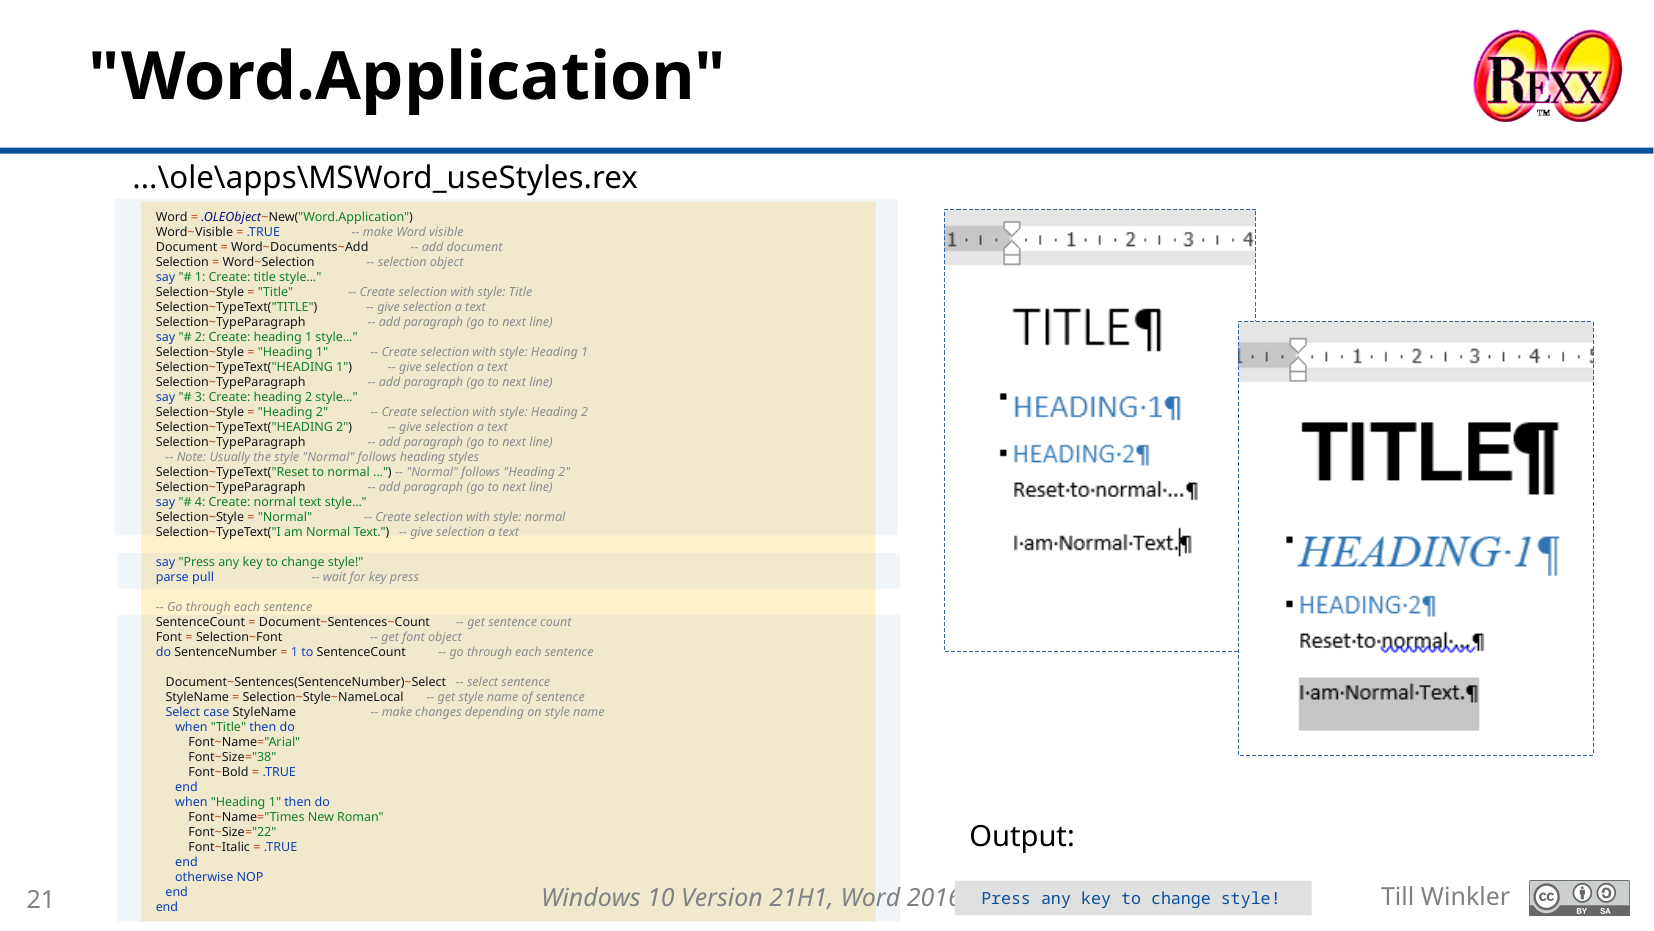

# "Word.Application"
...\ole\apps\MSWord_useStyles.rex
Word = .OLEObject~New("Word.Application")
Word~Visible = .TRUE -- make Word visible
Document = Word~Documents~Add -- add document
Selection = Word~Selection -- selection object
say "# 1: Create: title style..."
Selection~Style = "Title" -- Create selection with style: Title
Selection~TypeText("TITLE") -- give selection a text
Selection~TypeParagraph -- add paragraph (go to next line)
say "# 2: Create: heading 1 style..."
Selection~Style = "Heading 1" -- Create selection with style: Heading 1
Selection~TypeText("HEADING 1") -- give selection a text
Selection~TypeParagraph -- add paragraph (go to next line)
say "# 3: Create: heading 2 style..."
Selection~Style = "Heading 2" -- Create selection with style: Heading 2
Selection~TypeText("HEADING 2") -- give selection a text
Selection~TypeParagraph -- add paragraph (go to next line)
 -- Note: Usually the style "Normal" follows heading styles
Selection~TypeText("Reset to normal ...") -- "Normal" follows "Heading 2"
Selection~TypeParagraph -- add paragraph (go to next line)
say "# 4: Create: normal text style..."
Selection~Style = "Normal" -- Create selection with style: normal
Selection~TypeText("I am Normal Text.") -- give selection a text
say "Press any key to change style!"
parse pull -- wait for key press
-- Go through each sentence
SentenceCount = Document~Sentences~Count -- get sentence count
Font = Selection~Font -- get font object
do SentenceNumber = 1 to SentenceCount -- go through each sentence
 Document~Sentences(SentenceNumber)~Select -- select sentence
 StyleName = Selection~Style~NameLocal -- get style name of sentence
 Select case StyleName -- make changes depending on style name
 when "Title" then do
 Font~Name="Arial"
 Font~Size="38"
 Font~Bold = .TRUE
 end
 when "Heading 1" then do
 Font~Name="Times New Roman"
 Font~Size="22"
 Font~Italic = .TRUE
 end
 otherwise NOP
 end
end
Output:
Windows 10 Version 21H1, Word 2016 Version 2203
Press any key to change style!